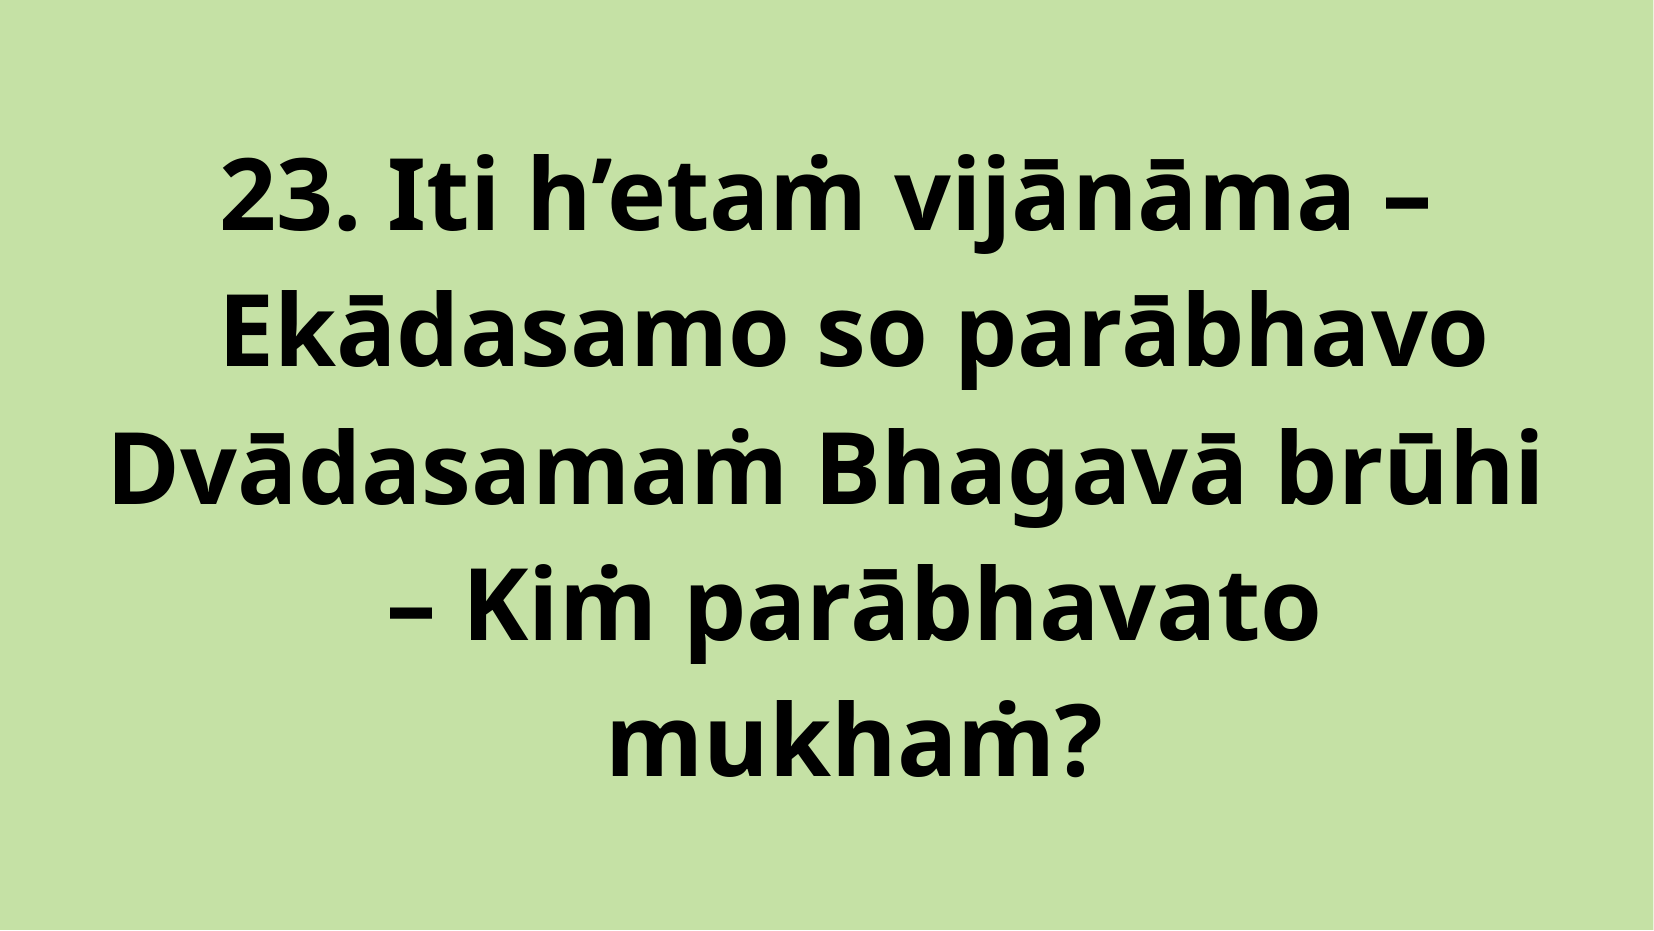

# 23. Iti h’etaṁ vijānāma – Ekādasamo so parābhavo
Dvādasamaṁ Bhagavā brūhi – Kiṁ parābhavato mukhaṁ?